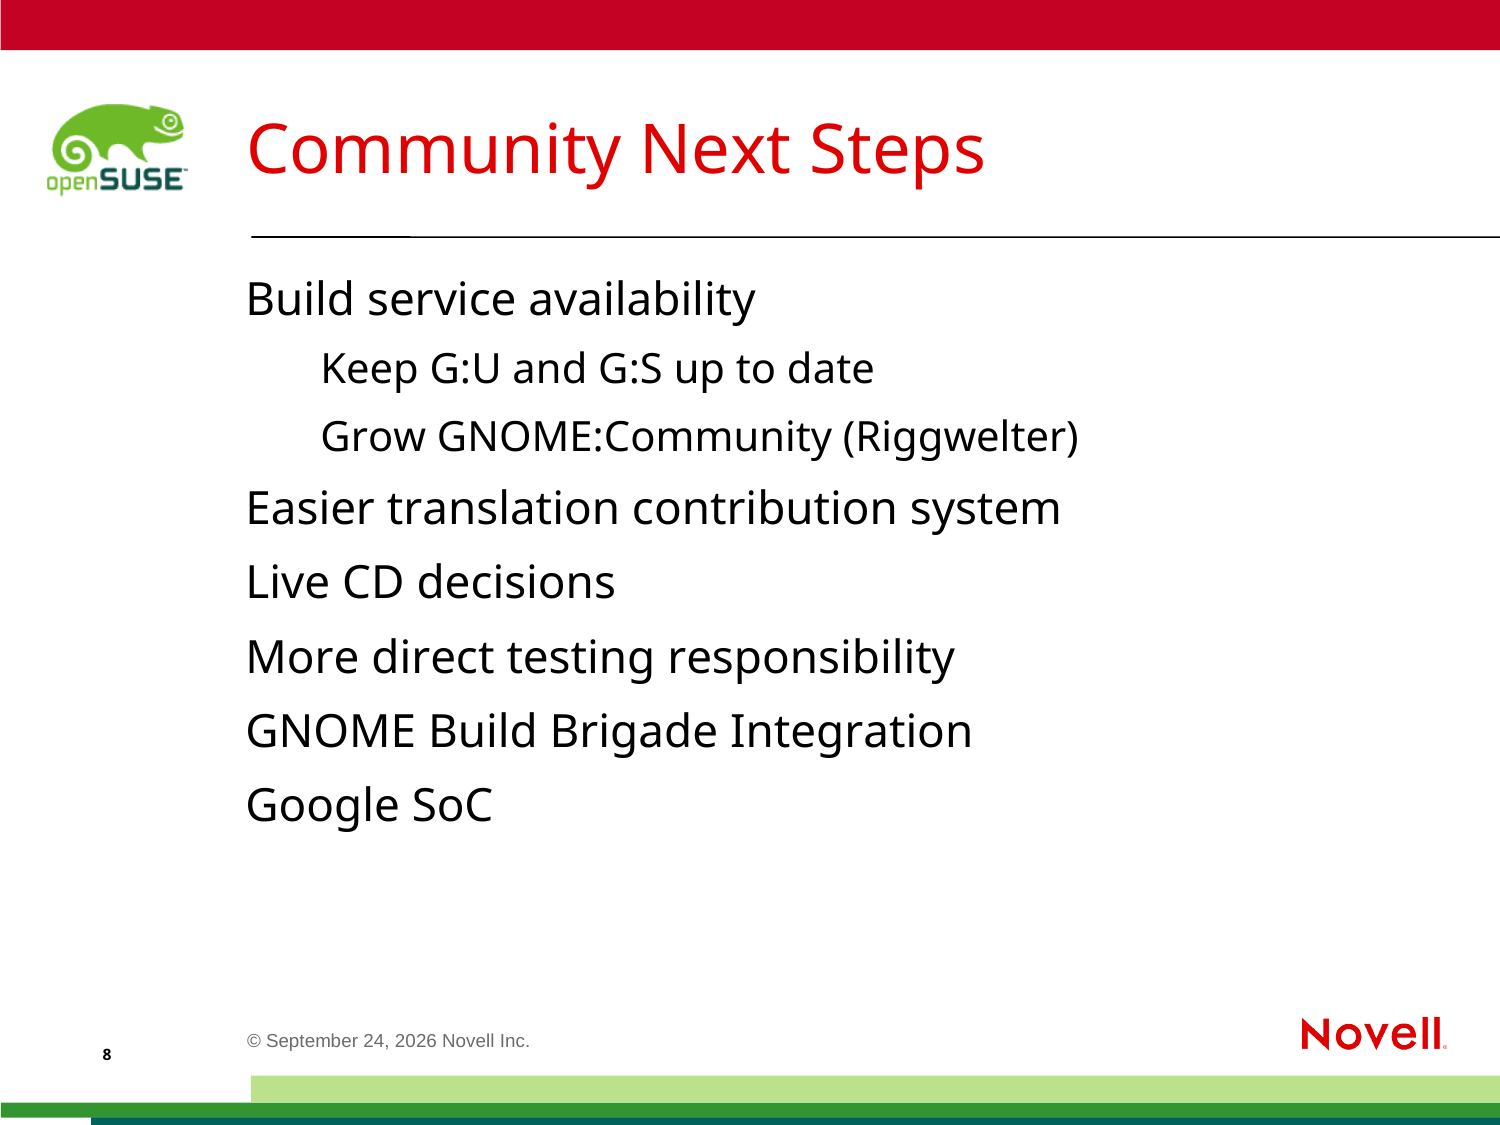

# Community Next Steps
Build service availability
Keep G:U and G:S up to date
Grow GNOME:Community (Riggwelter)
Easier translation contribution system
Live CD decisions
More direct testing responsibility
GNOME Build Brigade Integration
Google SoC